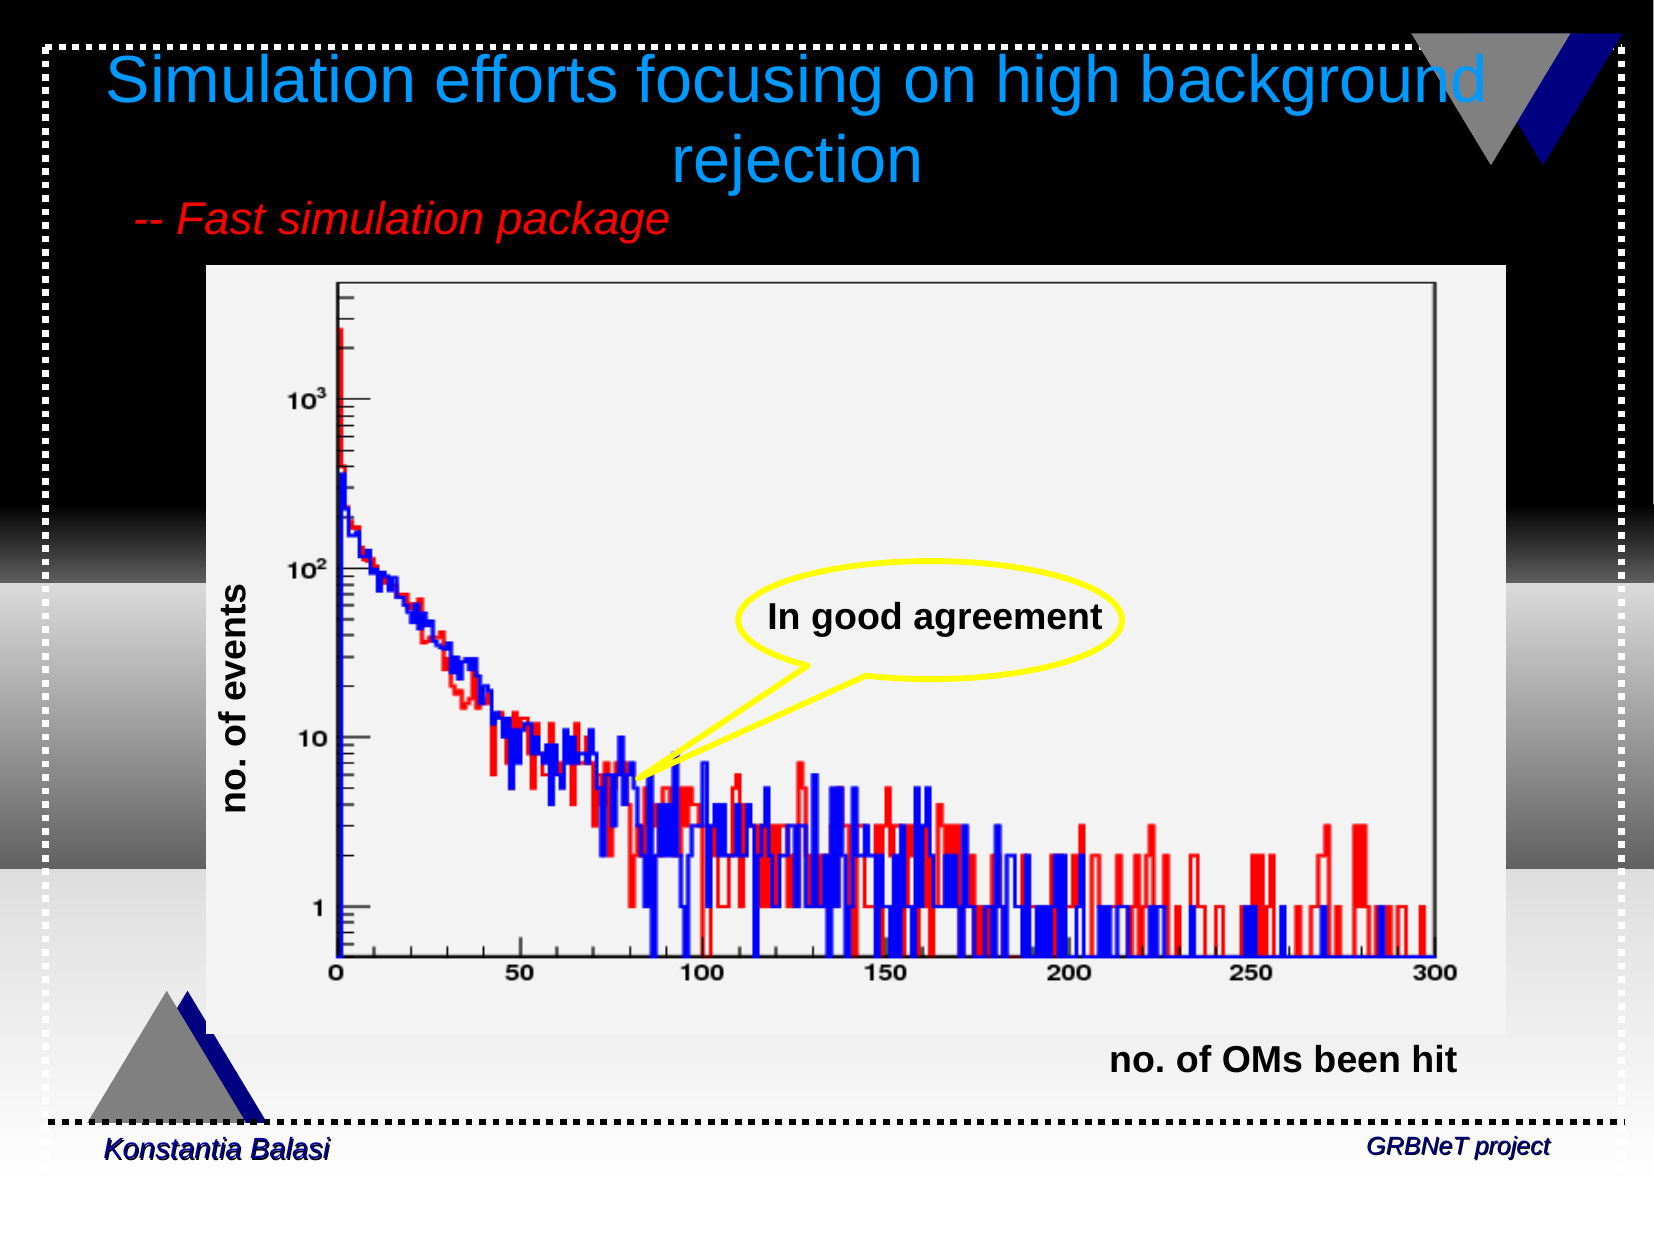

Simulation efforts focusing on high background rejection
#
-- Fast simulation package
In good agreement
no. of events
In good agreement
no. of events
no. of OMs been hit
GRBNeT project
Konstantia Balasi